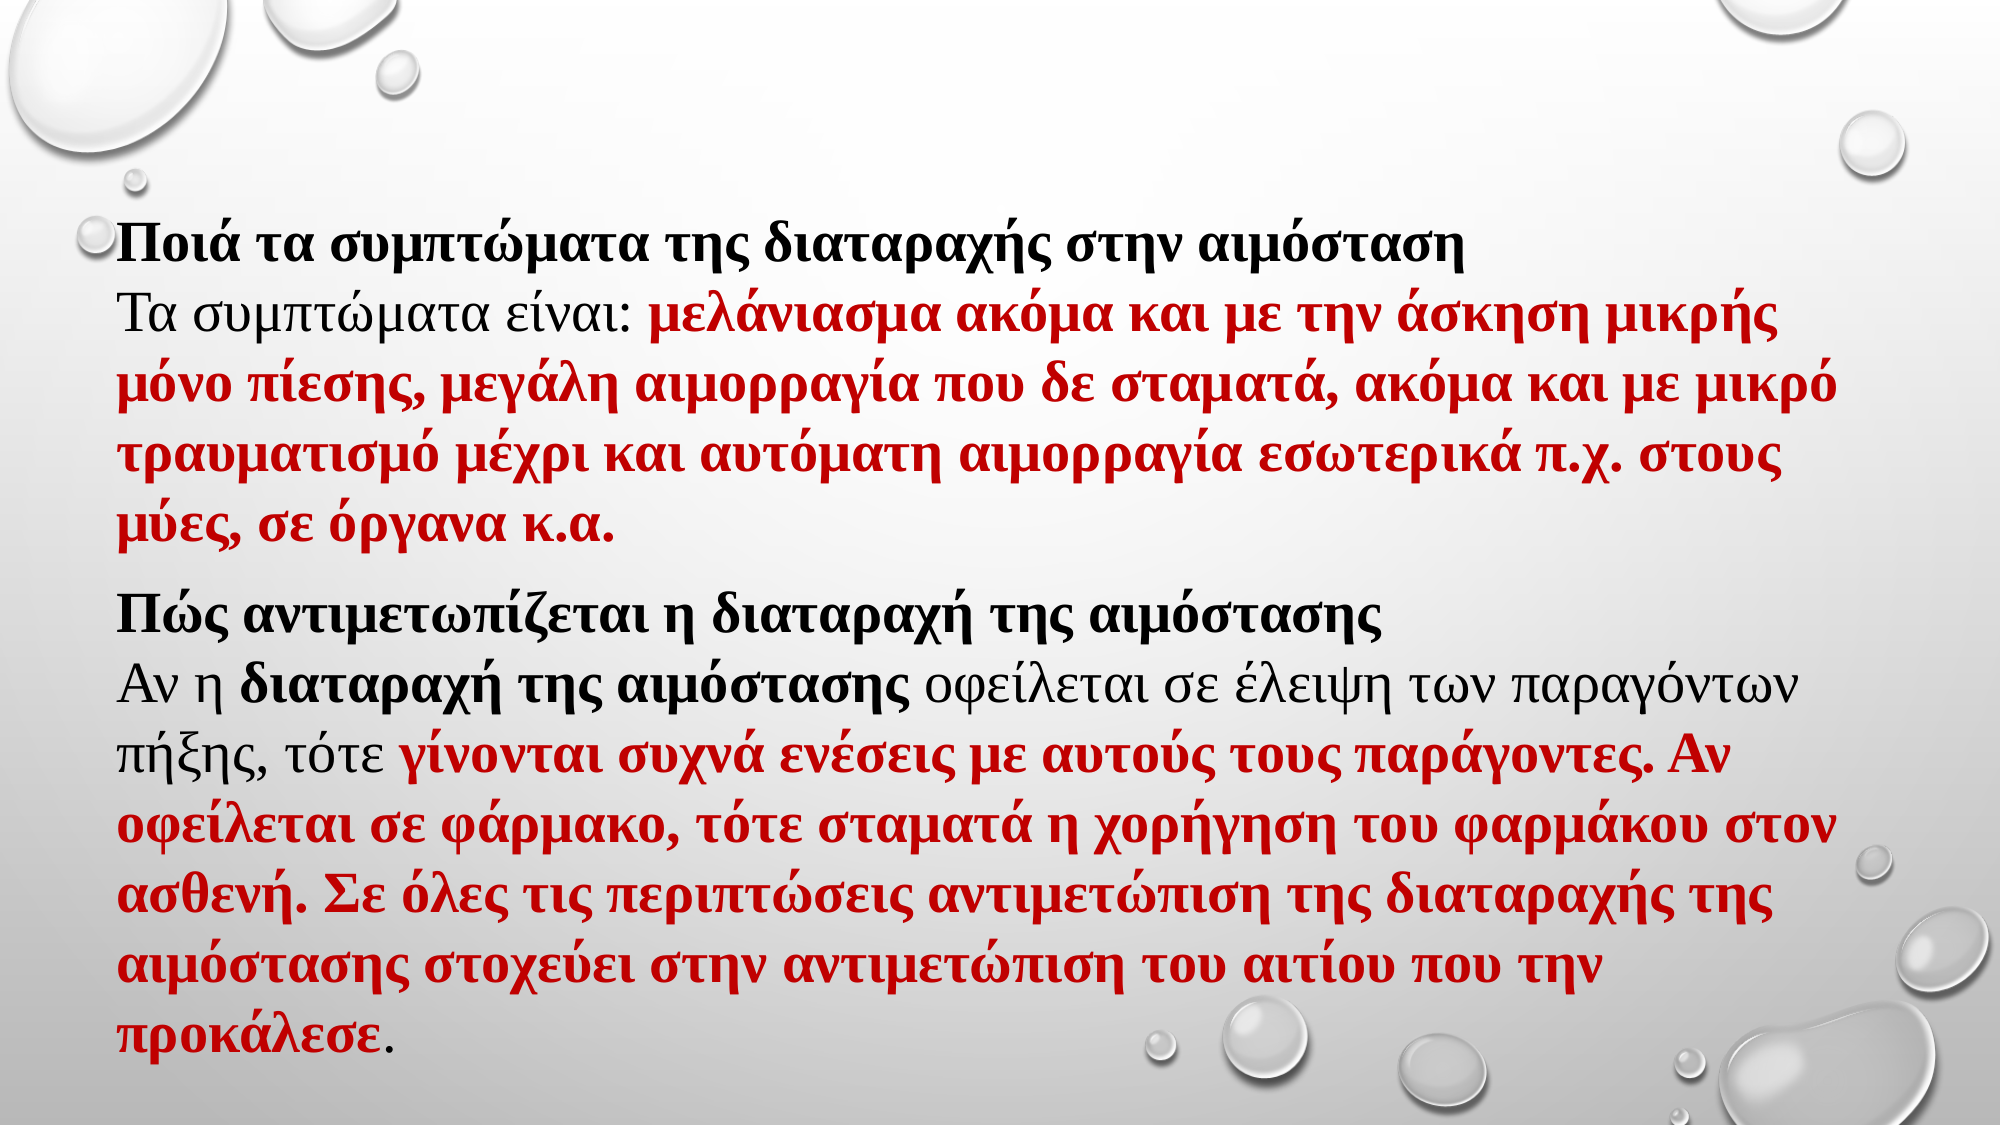

Ποιά τα συμπτώματα της διαταραχής στην αιμόσταση
Τα συμπτώματα είναι: μελάνιασμα ακόμα και με την άσκηση μικρής μόνο πίεσης, μεγάλη αιμορραγία που δε σταματά, ακόμα και με μικρό τραυματισμό μέχρι και αυτόματη αιμορραγία εσωτερικά π.χ. στους μύες, σε όργανα κ.α.
Πώς αντιμετωπίζεται η διαταραχή της αιμόστασης
Αν η διαταραχή της αιμόστασης οφείλεται σε έλειψη των παραγόντων πήξης, τότε γίνονται συχνά ενέσεις με αυτούς τους παράγοντες. Αν οφείλεται σε φάρμακο, τότε σταματά η χορήγηση του φαρμάκου στον ασθενή. Σε όλες τις περιπτώσεις αντιμετώπιση της διαταραχής της αιμόστασης στοχεύει στην αντιμετώπιση του αιτίου που την προκάλεσε.